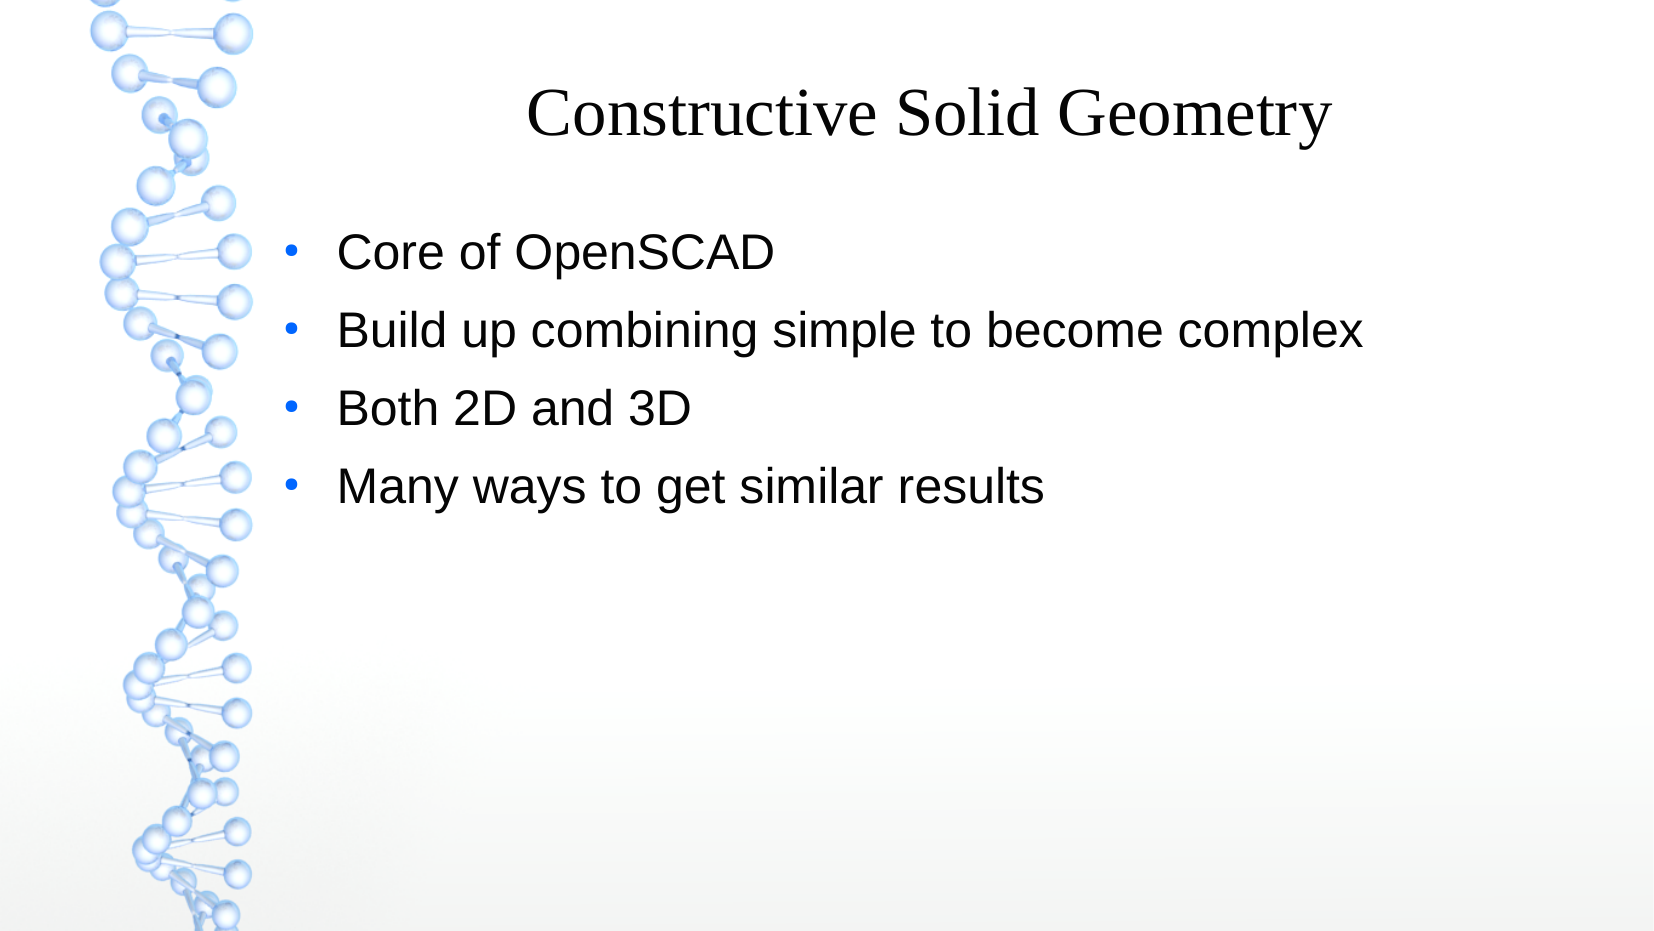

# Constructive Solid Geometry
Core of OpenSCAD
Build up combining simple to become complex
Both 2D and 3D
Many ways to get similar results